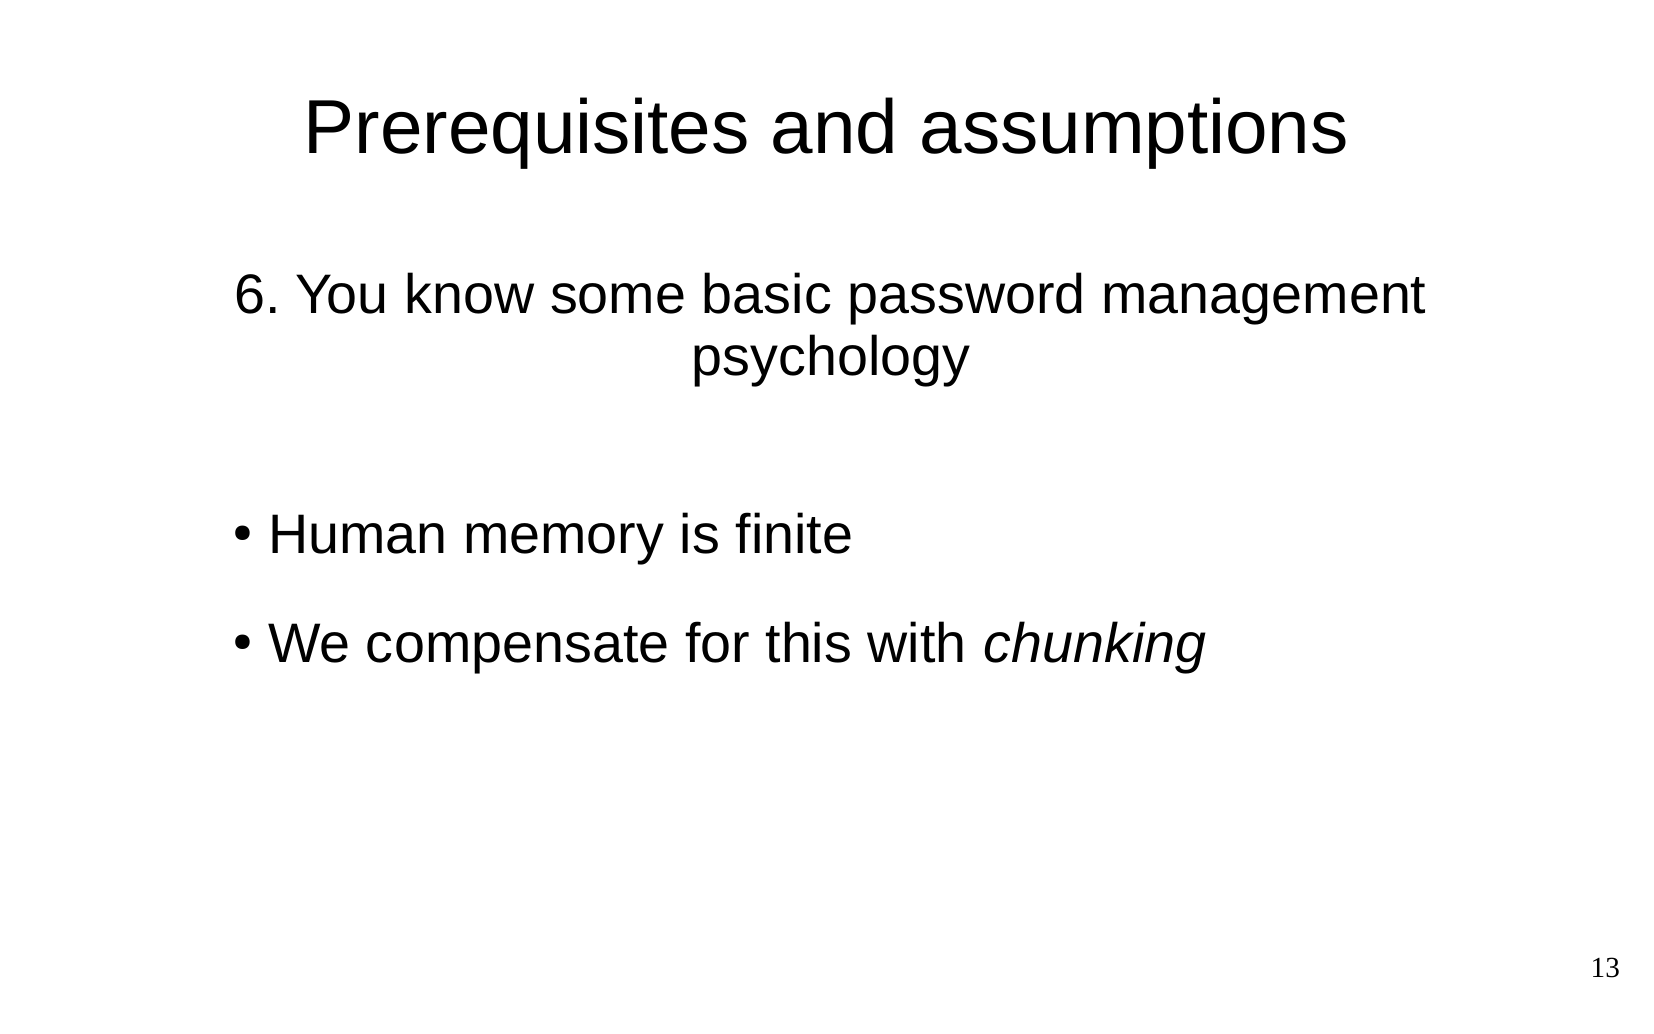

# Prerequisites and assumptions
6. You know some basic password management psychology
Human memory is finite
We compensate for this with chunking